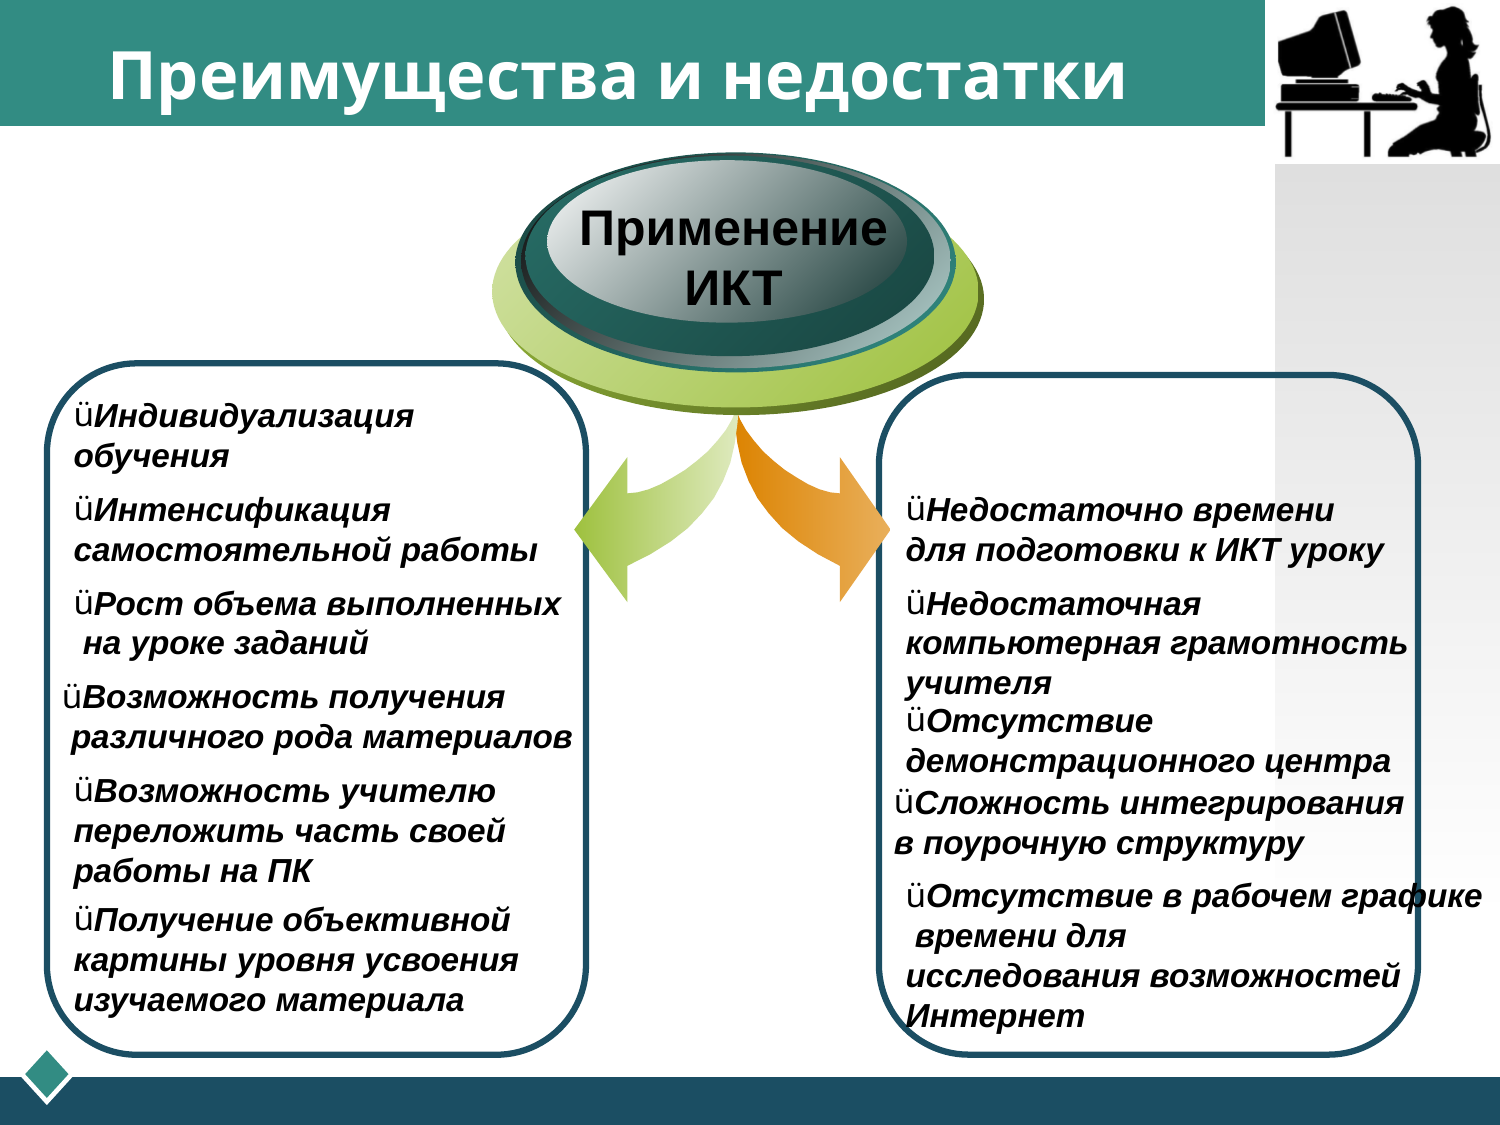

# Преимущества и недостатки
Применение
ИКТ
Индивидуализация
обучения
Интенсификация
самостоятельной работы
Недостаточно времени для подготовки к ИКТ уроку
Рост объема выполненных
 на уроке заданий
Недостаточная
компьютерная грамотность
учителя
Возможность получения
 различного рода материалов
Отсутствие
демонстрационного центра
Возможность учителю
переложить часть своей
работы на ПК
Сложность интегрирования в поурочную структуру
Отсутствие в рабочем графике времени для
исследования возможностей Интернет
Получение объективной
картины уровня усвоения
изучаемого материала